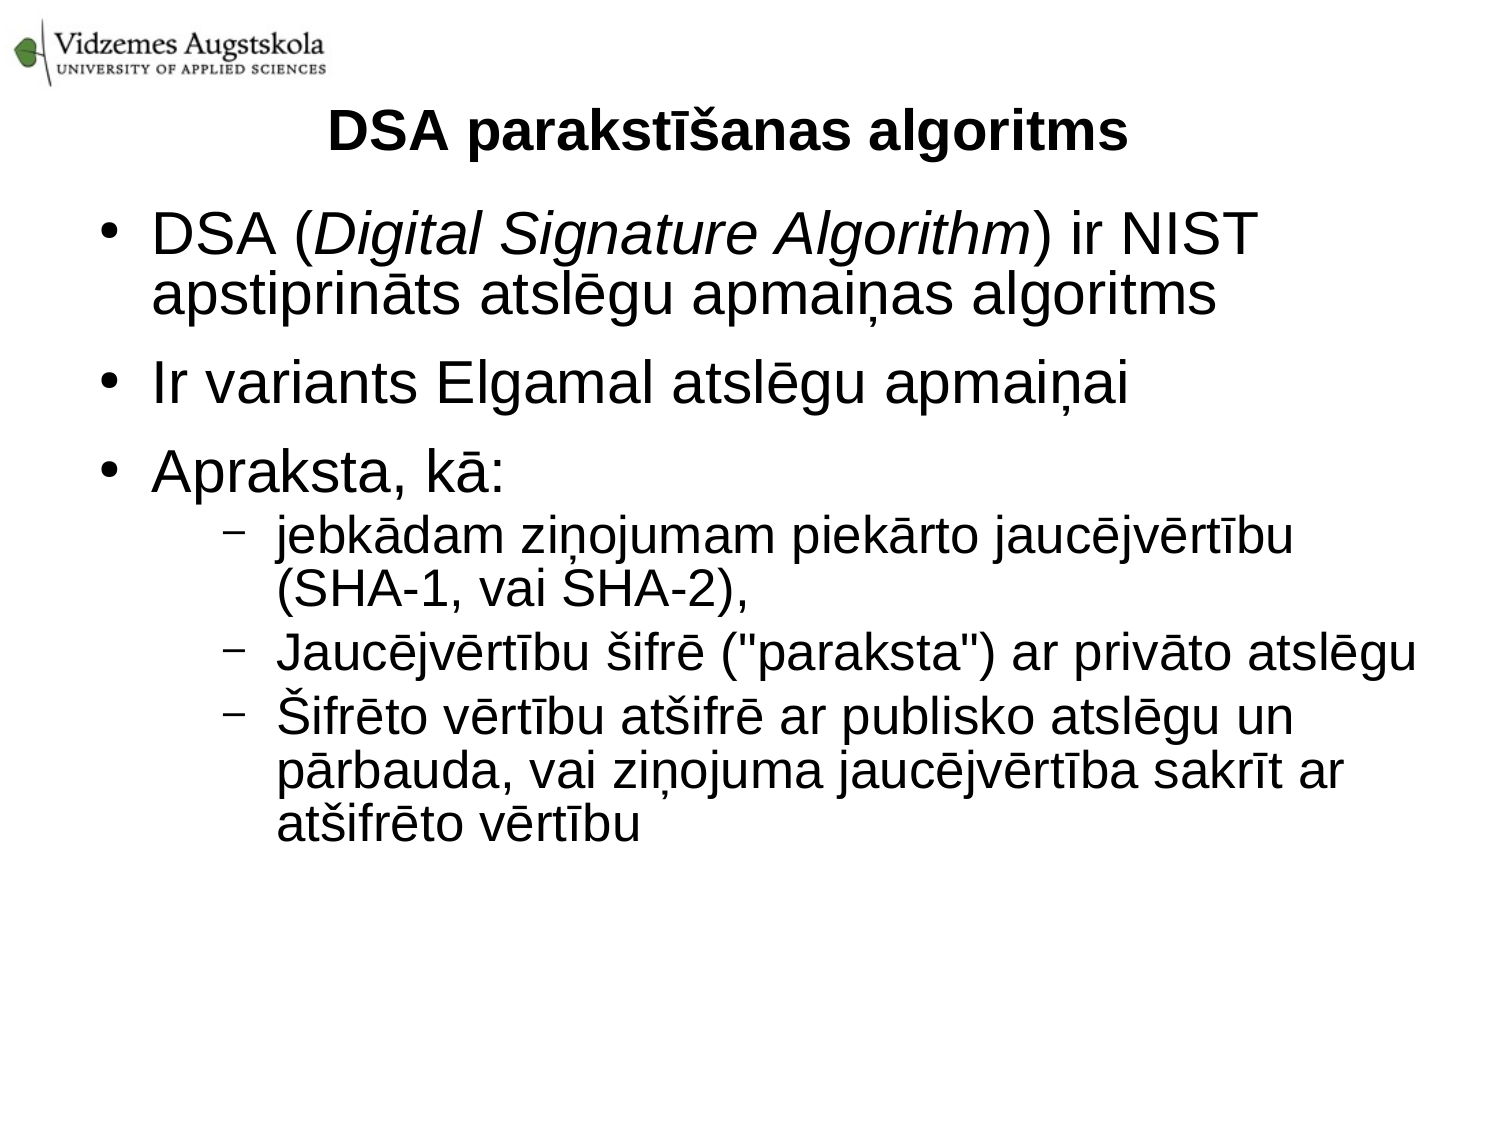

# DSA parakstīšanas algoritms
DSA (Digital Signature Algorithm) ir NIST apstiprināts atslēgu apmaiņas algoritms
Ir variants Elgamal atslēgu apmaiņai
Apraksta, kā:
jebkādam ziņojumam piekārto jaucējvērtību (SHA-1, vai SHA-2),
Jaucējvērtību šifrē ("paraksta") ar privāto atslēgu
Šifrēto vērtību atšifrē ar publisko atslēgu un pārbauda, vai ziņojuma jaucējvērtība sakrīt ar atšifrēto vērtību